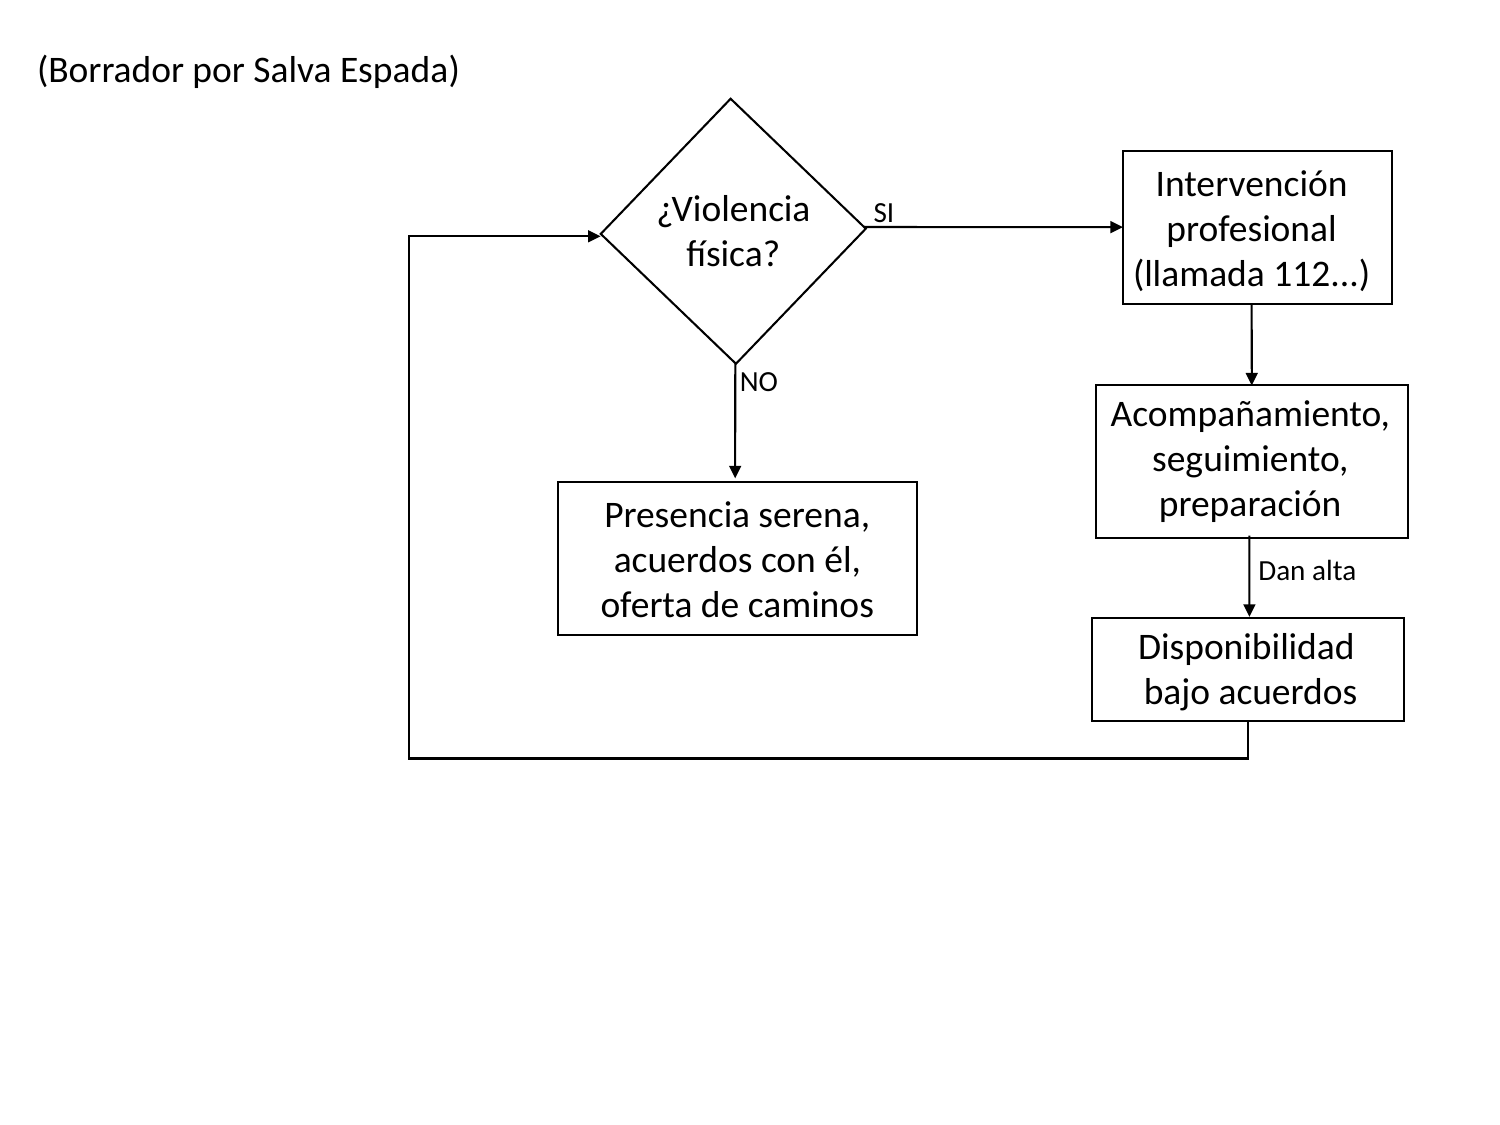

(Borrador por Salva Espada)
Intervención profesional
(llamada 112...)
¿Violencia física?
SI
NO
Acompañamiento, seguimiento, preparación
Presencia serena, acuerdos con él, oferta de caminos
Dan alta
Disponibilidad
 bajo acuerdos